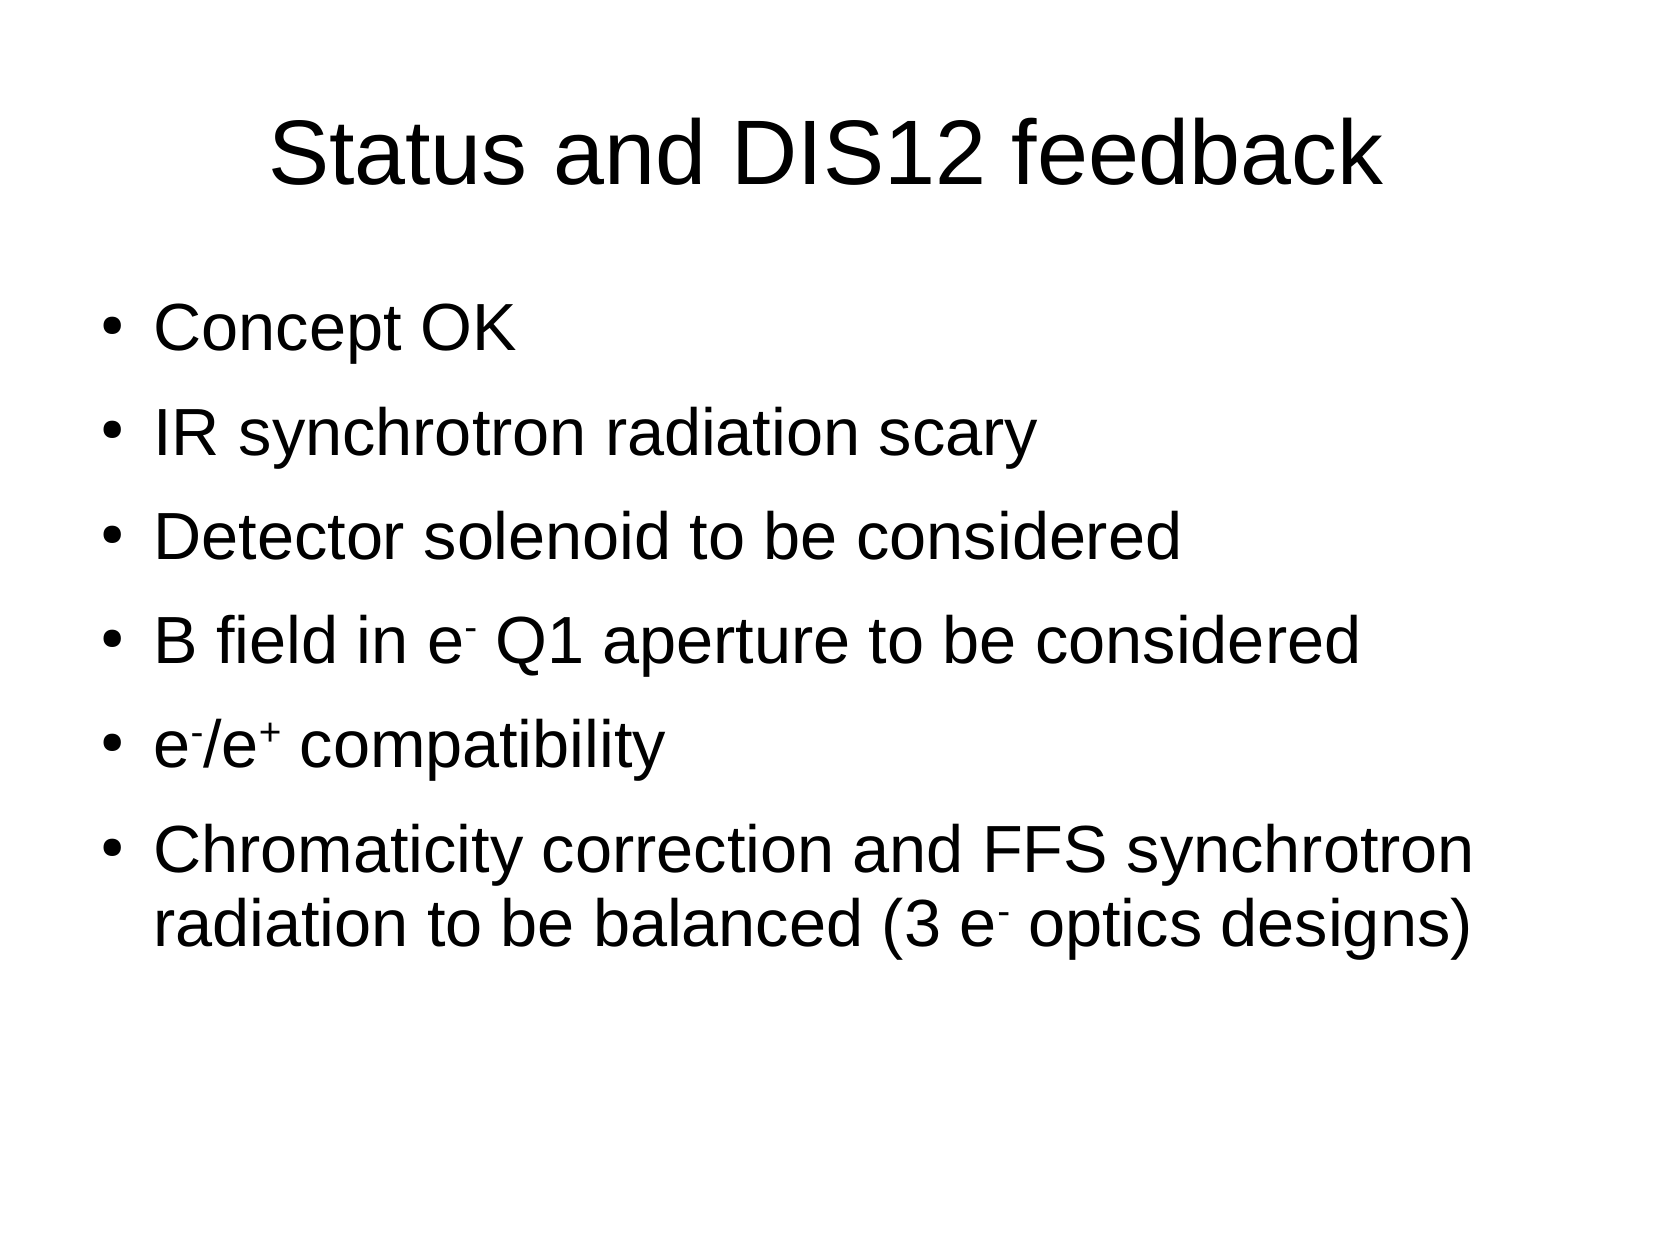

# Status and DIS12 feedback
Concept OK
IR synchrotron radiation scary
Detector solenoid to be considered
B field in e- Q1 aperture to be considered
e-/e+ compatibility
Chromaticity correction and FFS synchrotron radiation to be balanced (3 e- optics designs)